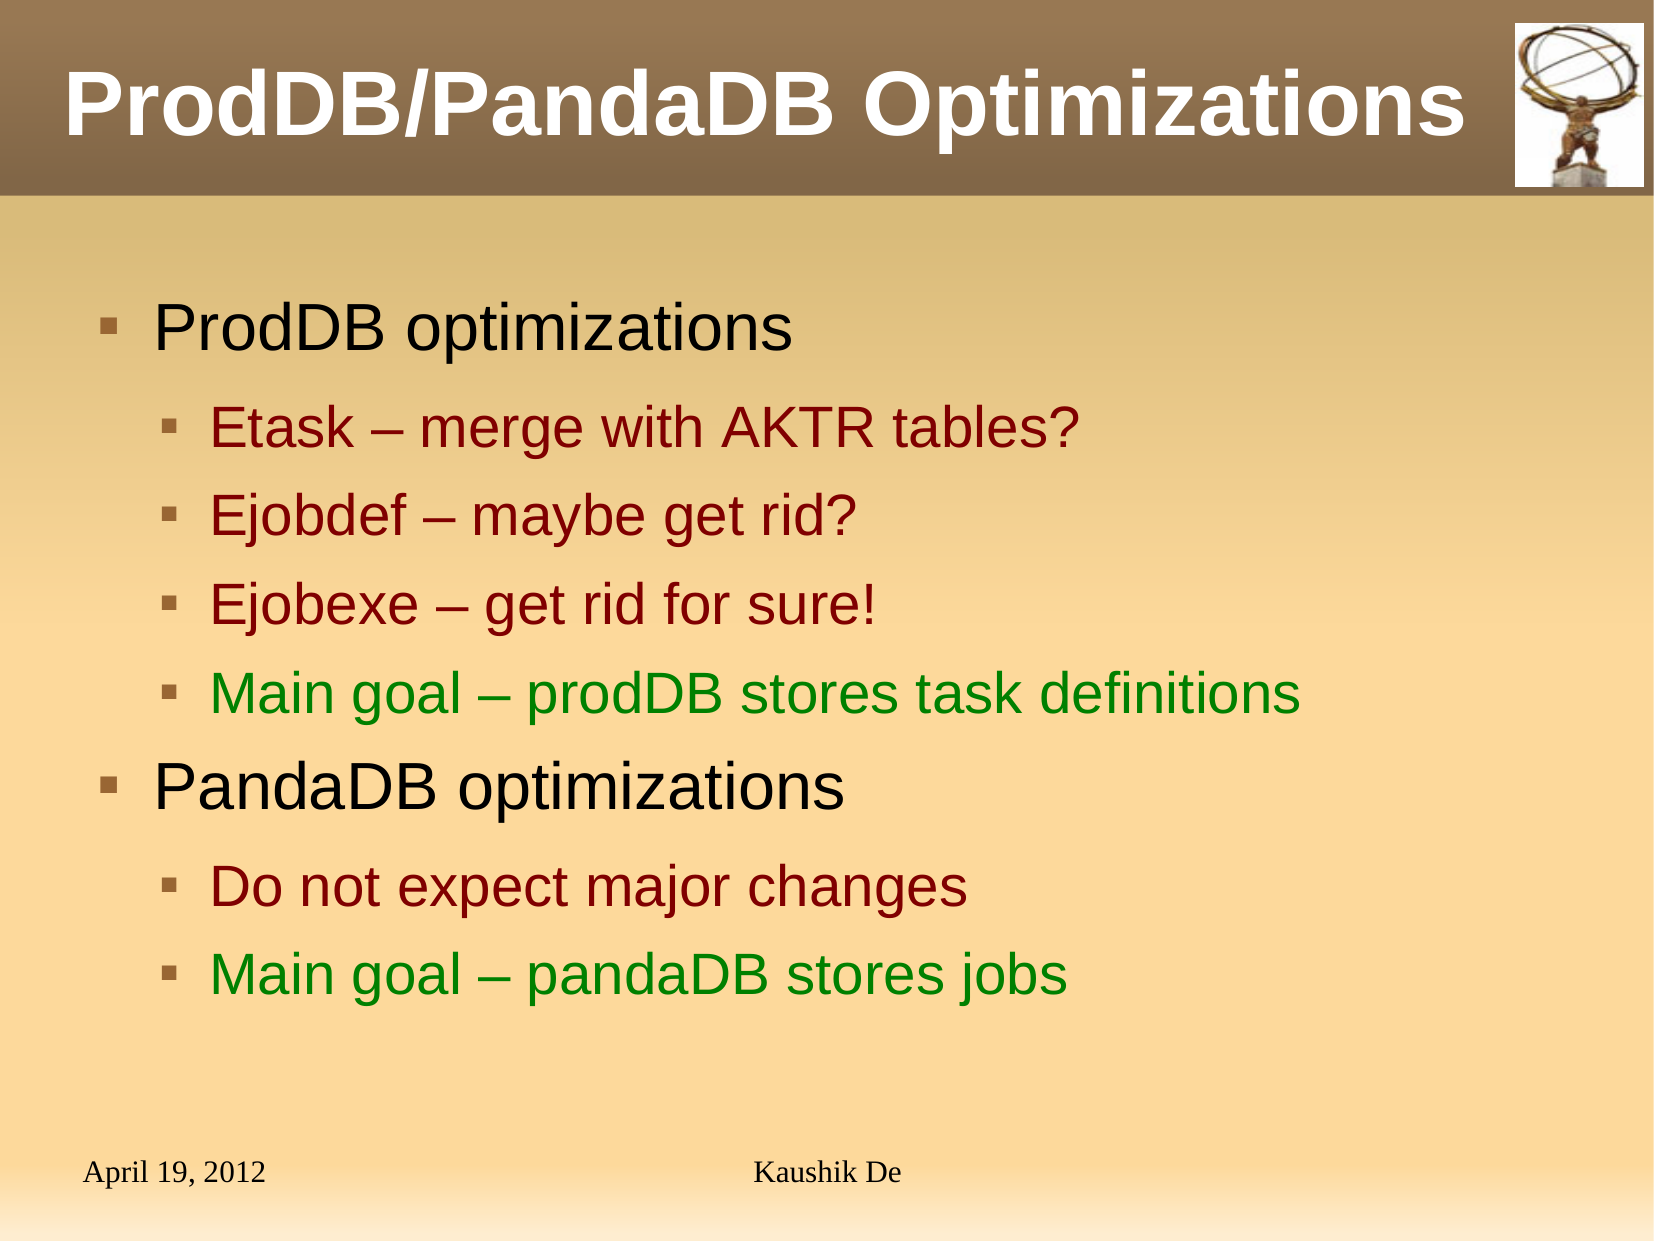

# ProdDB/PandaDB Optimizations
ProdDB optimizations
Etask – merge with AKTR tables?
Ejobdef – maybe get rid?
Ejobexe – get rid for sure!
Main goal – prodDB stores task definitions
PandaDB optimizations
Do not expect major changes
Main goal – pandaDB stores jobs
April 19, 2012
Kaushik De